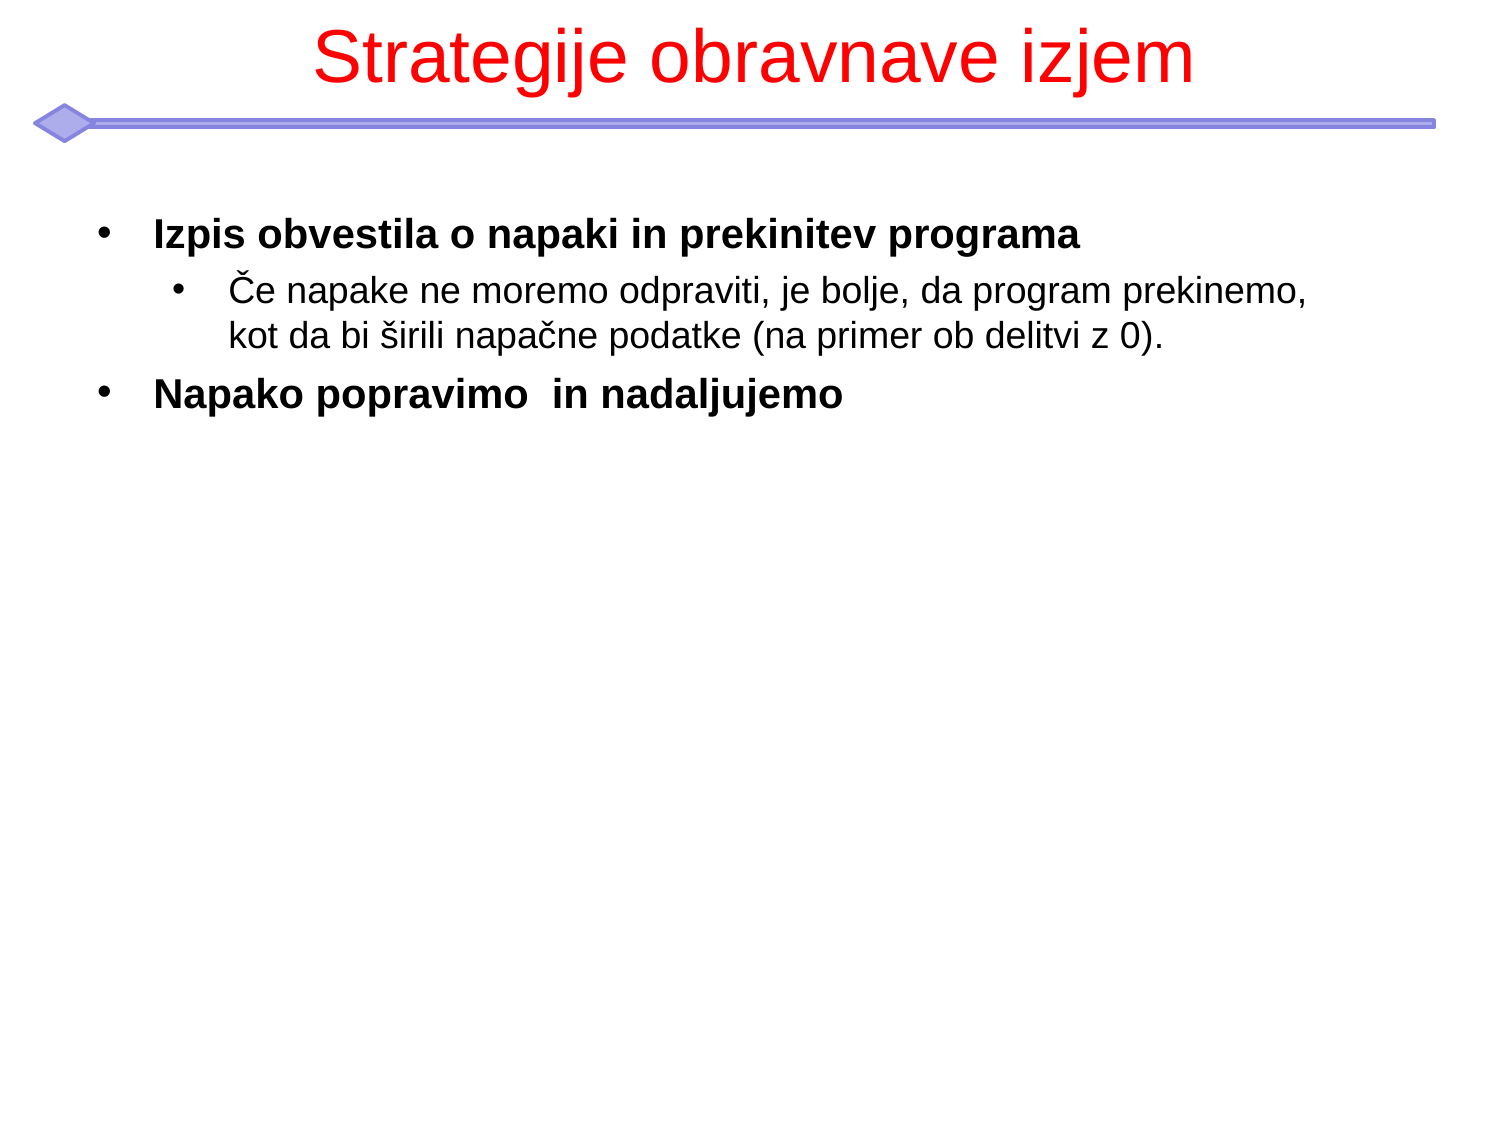

# Strategije obravnave izjem
Izpis obvestila o napaki in prekinitev programa
Če napake ne moremo odpraviti, je bolje, da program prekinemo, kot da bi širili napačne podatke (na primer ob delitvi z 0).
Napako popravimo in nadaljujemo